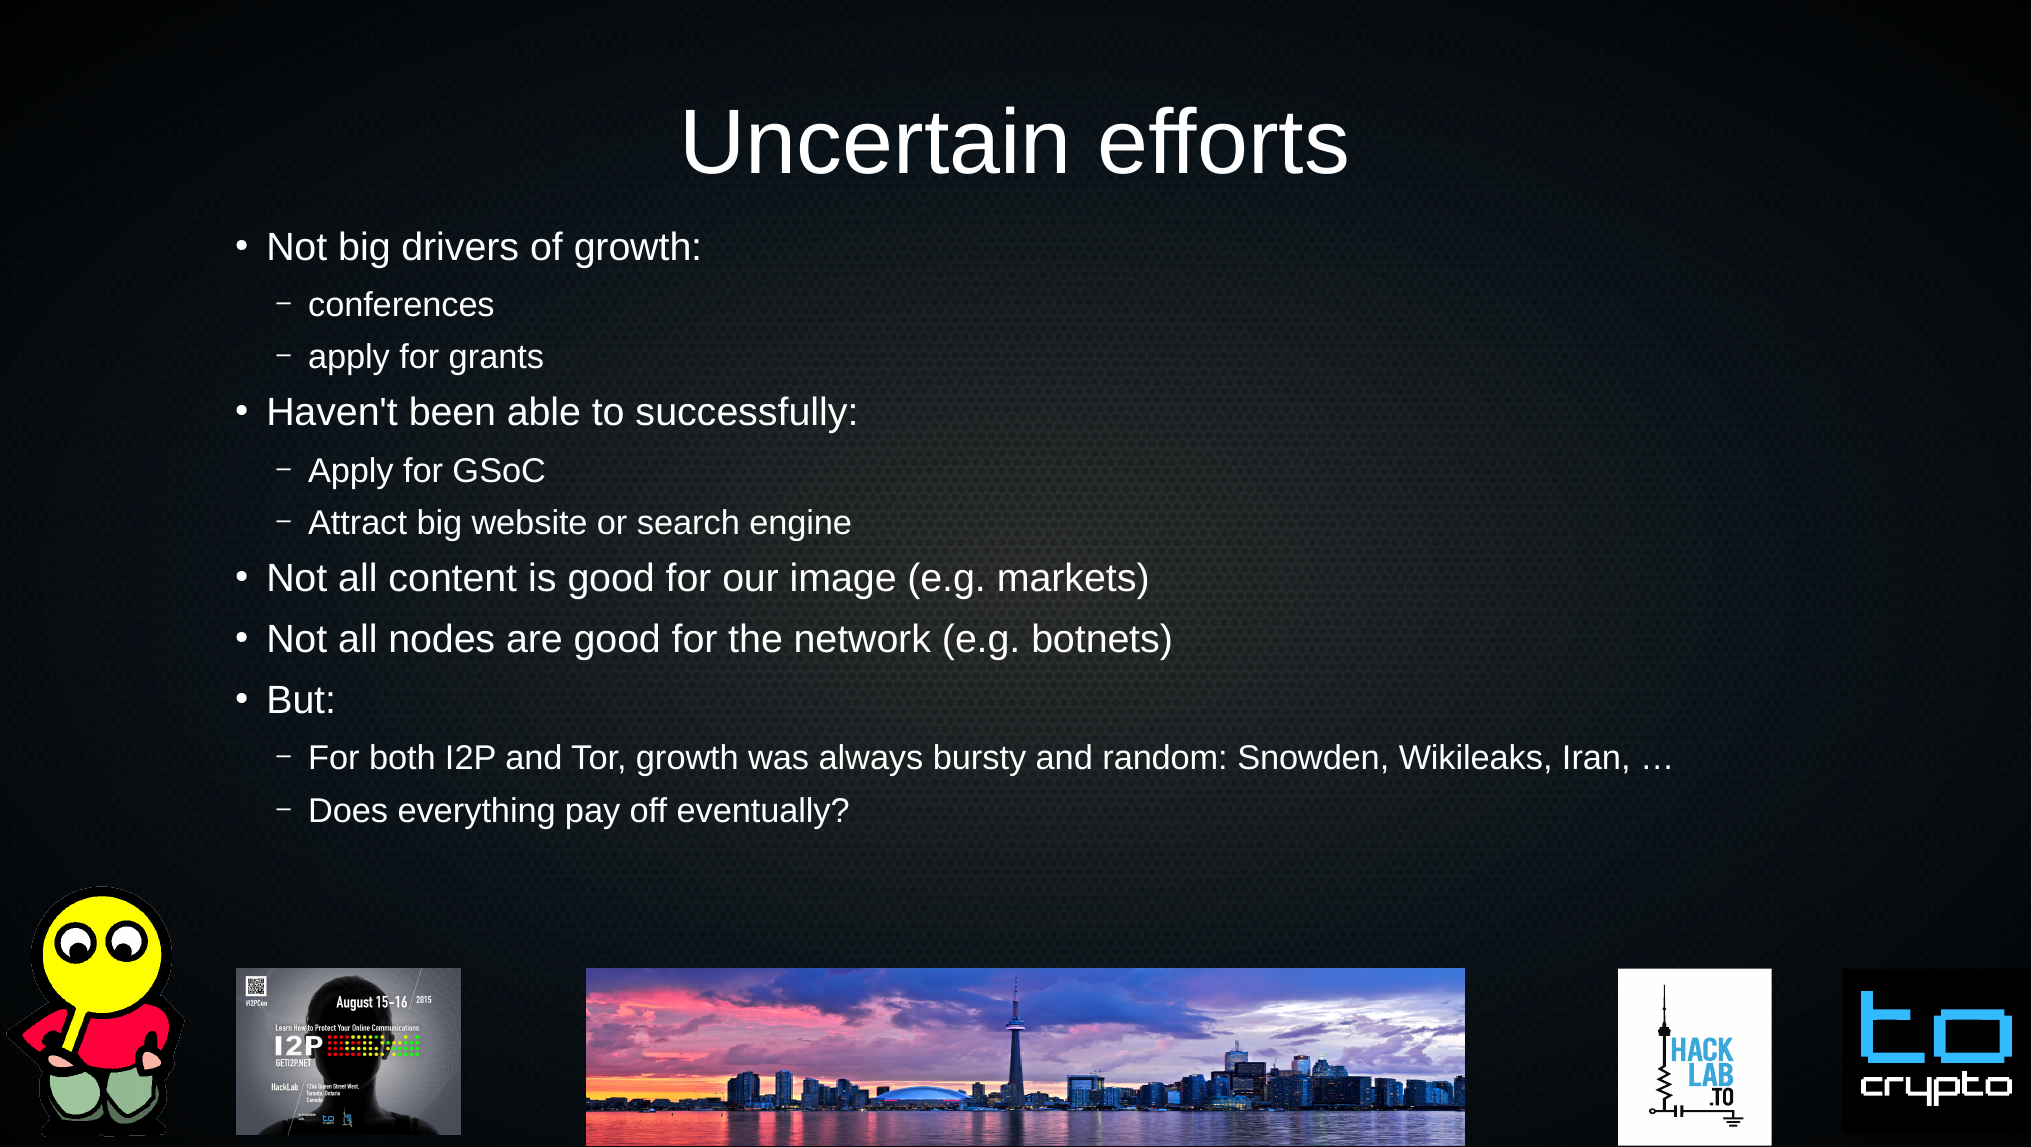

# Uncertain efforts
Not big drivers of growth:
conferences
apply for grants
Haven't been able to successfully:
Apply for GSoC
Attract big website or search engine
Not all content is good for our image (e.g. markets)
Not all nodes are good for the network (e.g. botnets)
But:
For both I2P and Tor, growth was always bursty and random: Snowden, Wikileaks, Iran, …
Does everything pay off eventually?
32